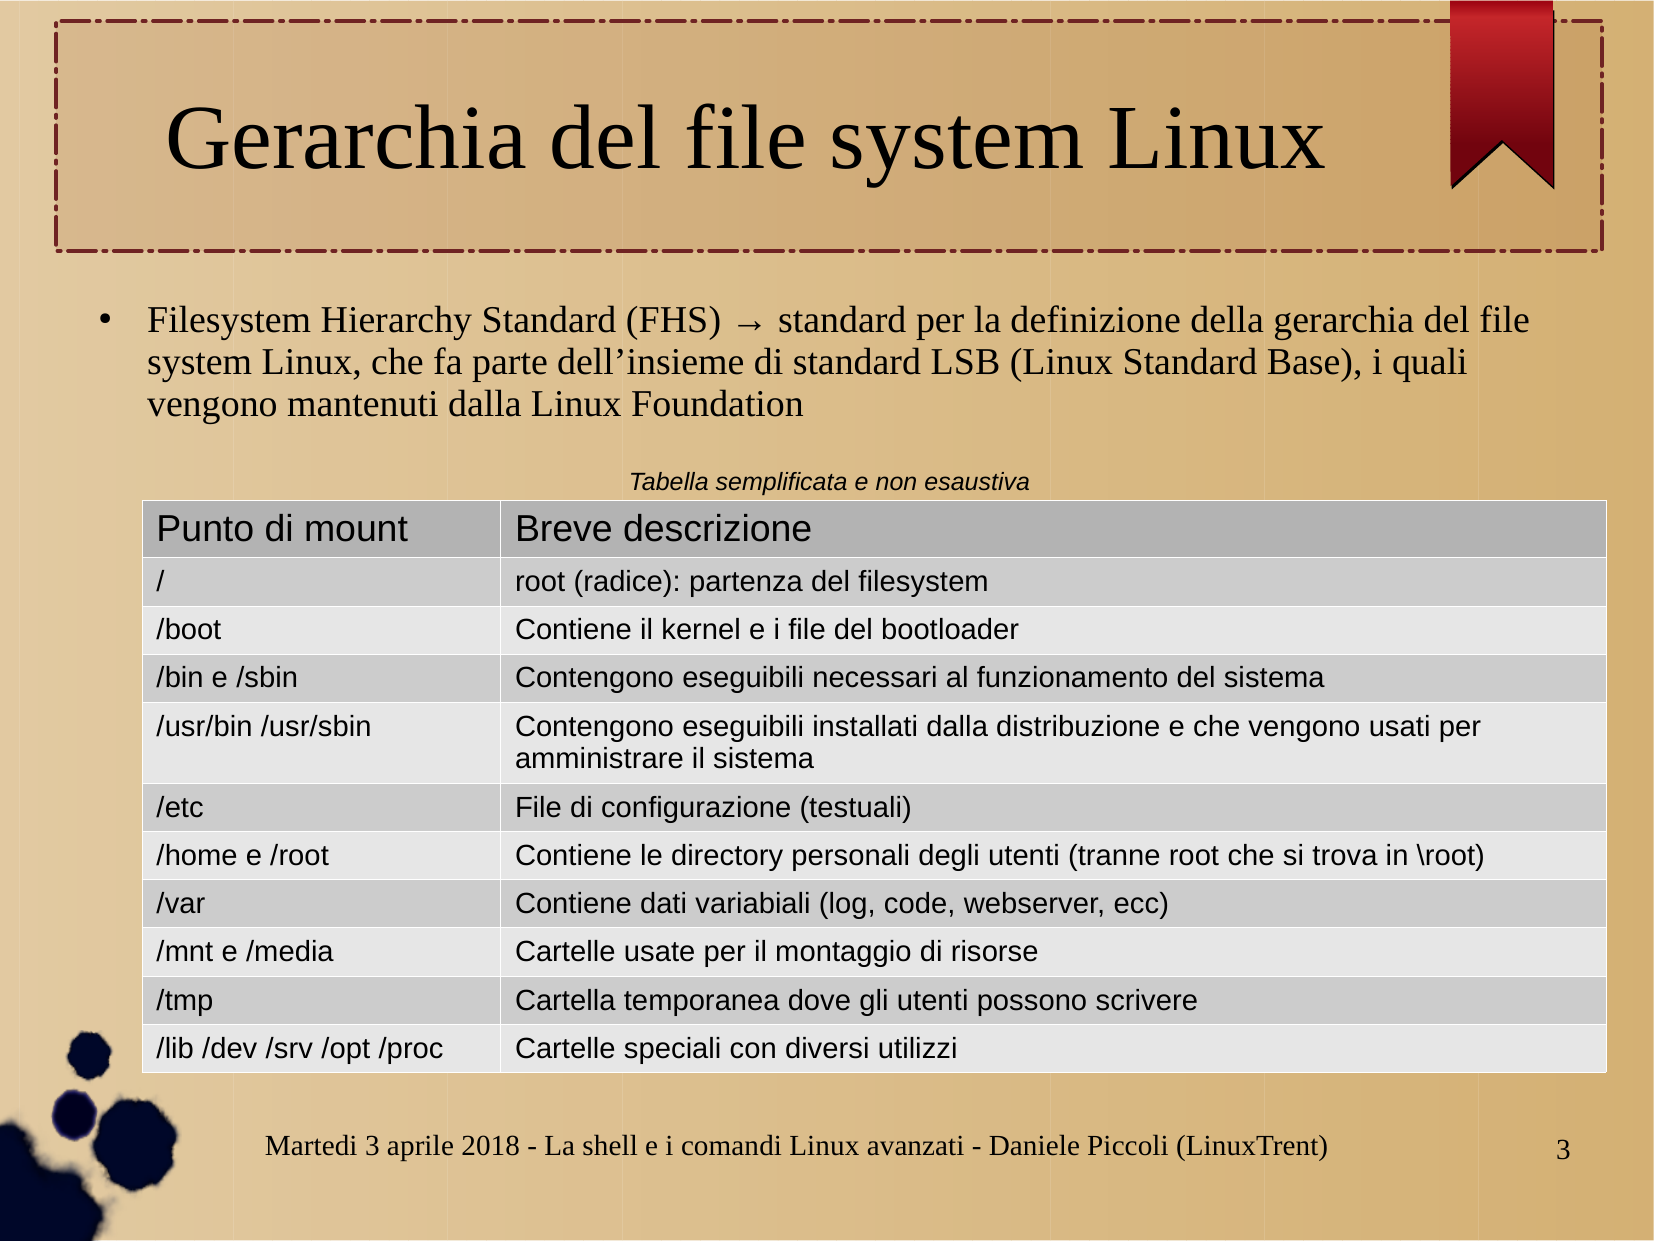

# Gerarchia del file system Linux
Filesystem Hierarchy Standard (FHS) → standard per la definizione della gerarchia del file system Linux, che fa parte dell’insieme di standard LSB (Linux Standard Base), i quali vengono mantenuti dalla Linux Foundation
Tabella semplificata e non esaustiva
| Punto di mount | Breve descrizione |
| --- | --- |
| / | root (radice): partenza del filesystem |
| /boot | Contiene il kernel e i file del bootloader |
| /bin e /sbin | Contengono eseguibili necessari al funzionamento del sistema |
| /usr/bin /usr/sbin | Contengono eseguibili installati dalla distribuzione e che vengono usati per amministrare il sistema |
| /etc | File di configurazione (testuali) |
| /home e /root | Contiene le directory personali degli utenti (tranne root che si trova in \root) |
| /var | Contiene dati variabiali (log, code, webserver, ecc) |
| /mnt e /media | Cartelle usate per il montaggio di risorse |
| /tmp | Cartella temporanea dove gli utenti possono scrivere |
| /lib /dev /srv /opt /proc | Cartelle speciali con diversi utilizzi |
Martedi 3 aprile 2018 - La shell e i comandi Linux avanzati - Daniele Piccoli (LinuxTrent)
3